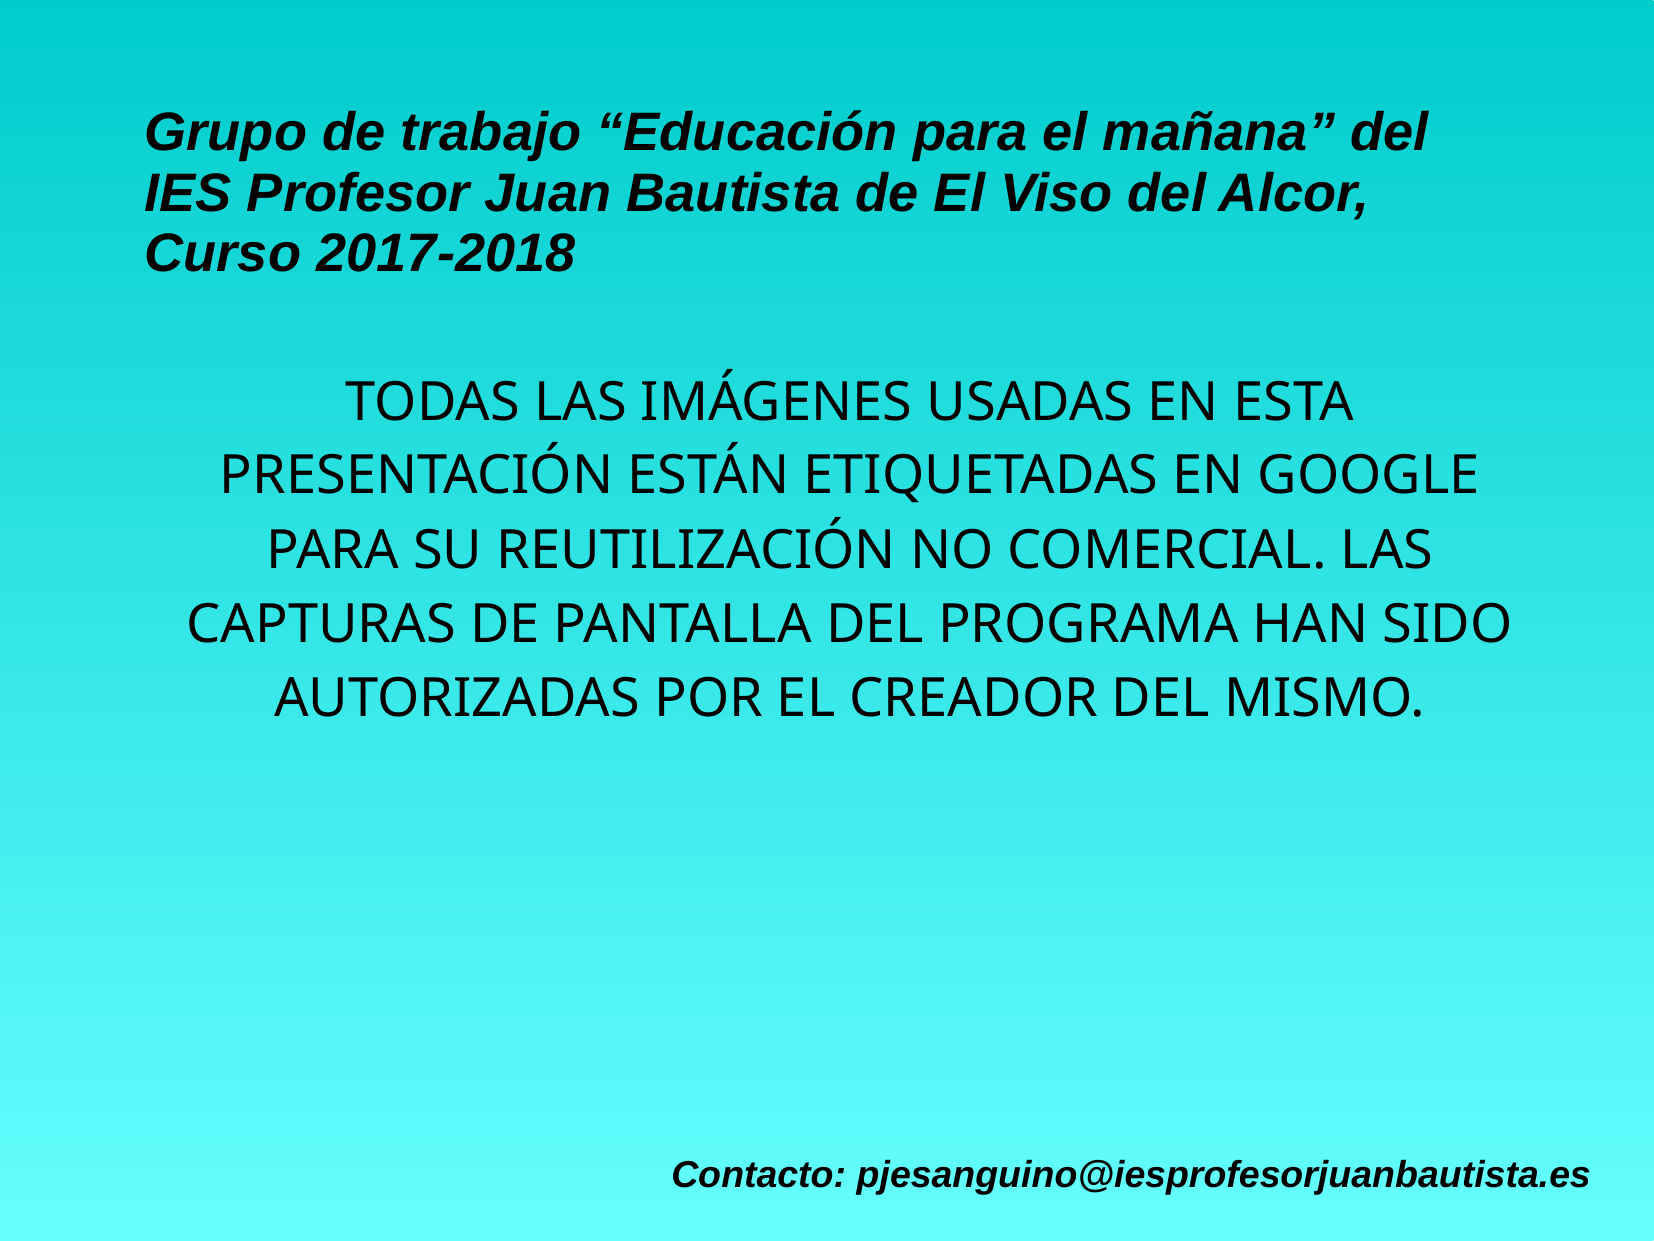

TODAS LAS IMÁGENES USADAS EN ESTA PRESENTACIÓN ESTÁN ETIQUETADAS EN GOOGLE PARA SU REUTILIZACIÓN NO COMERCIAL. LAS CAPTURAS DE PANTALLA DEL PROGRAMA HAN SIDO AUTORIZADAS POR EL CREADOR DEL MISMO.
Grupo de trabajo “Educación para el mañana” del IES Profesor Juan Bautista de El Viso del Alcor, Curso 2017-2018
Contacto: pjesanguino@iesprofesorjuanbautista.es